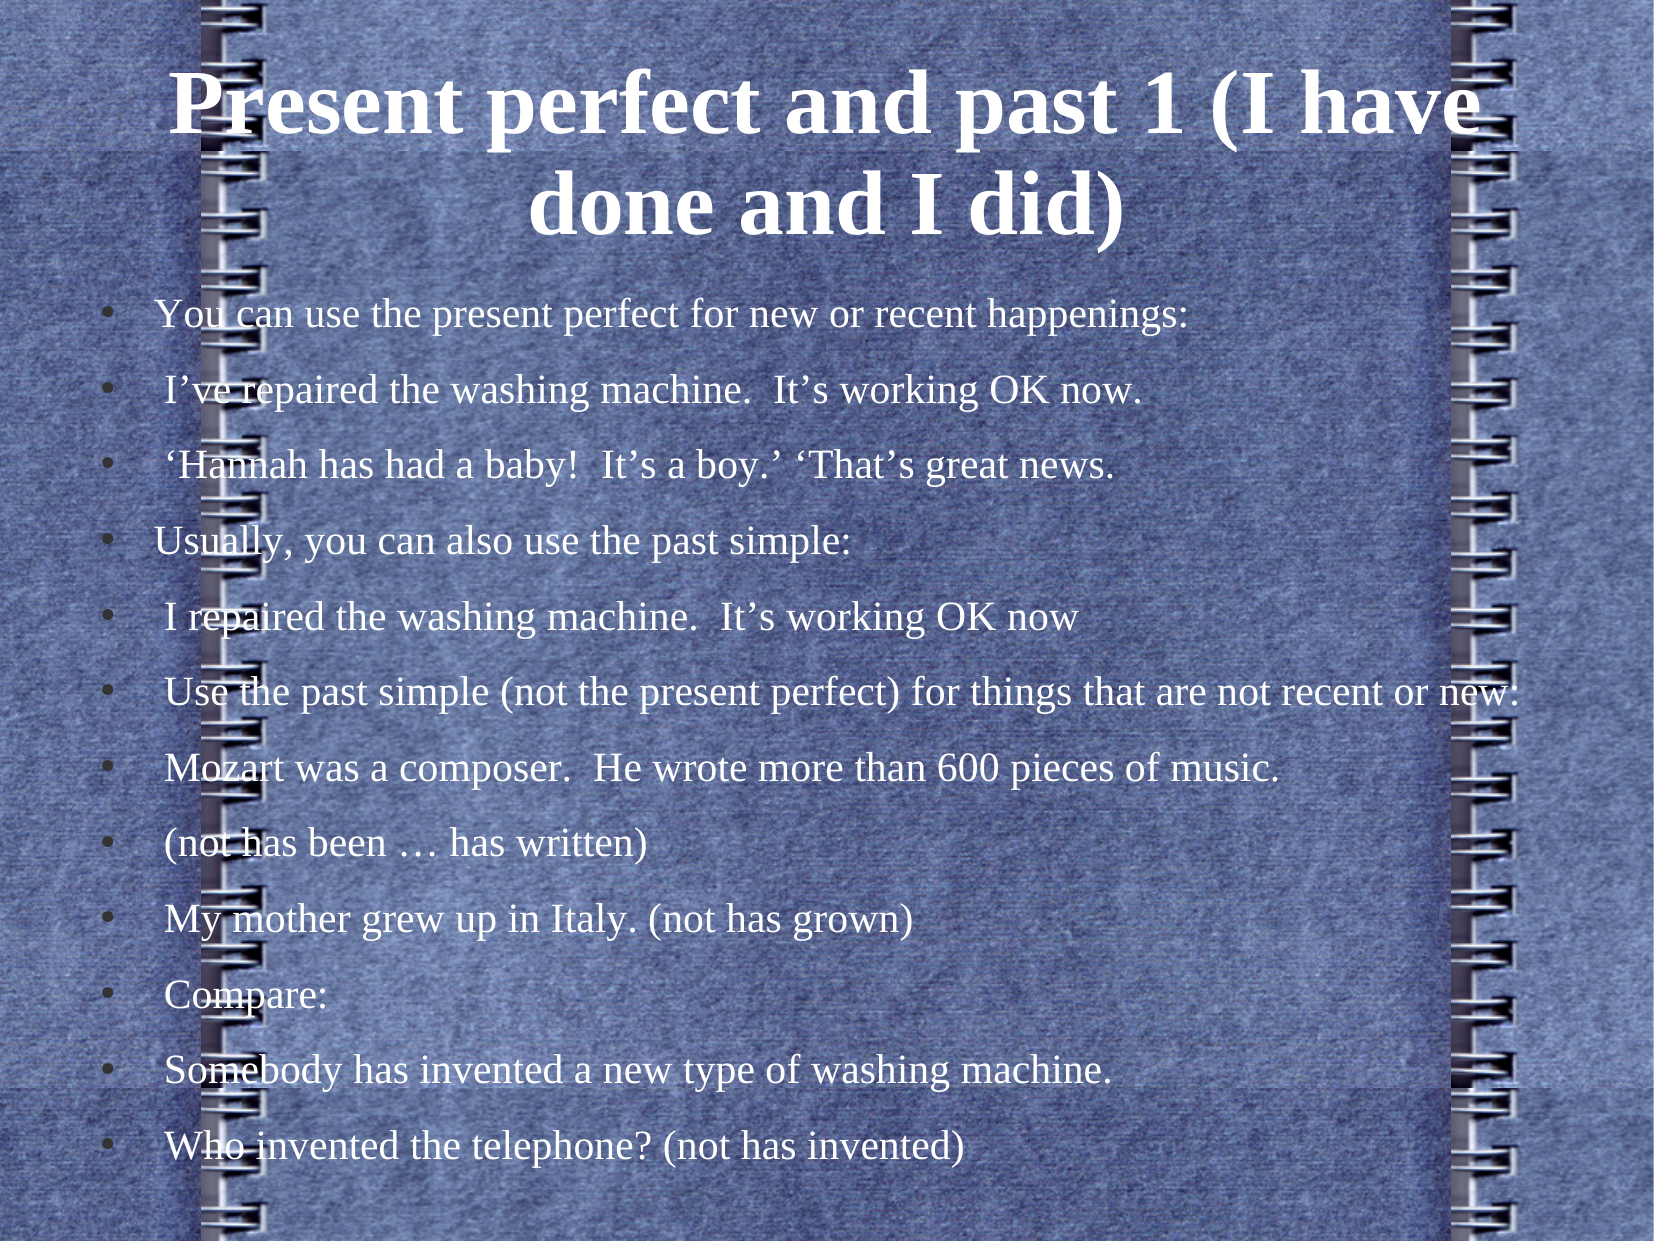

# Present perfect and past 1 (I have done and I did)
You can use the present perfect for new or recent happenings:
 I’ve repaired the washing machine. It’s working OK now.
 ‘Hannah has had a baby! It’s a boy.’ ‘That’s great news.
Usually, you can also use the past simple:
 I repaired the washing machine. It’s working OK now
 Use the past simple (not the present perfect) for things that are not recent or new:
 Mozart was a composer. He wrote more than 600 pieces of music.
 (not has been … has written)
 My mother grew up in Italy. (not has grown)
 Compare:
 Somebody has invented a new type of washing machine.
 Who invented the telephone? (not has invented)